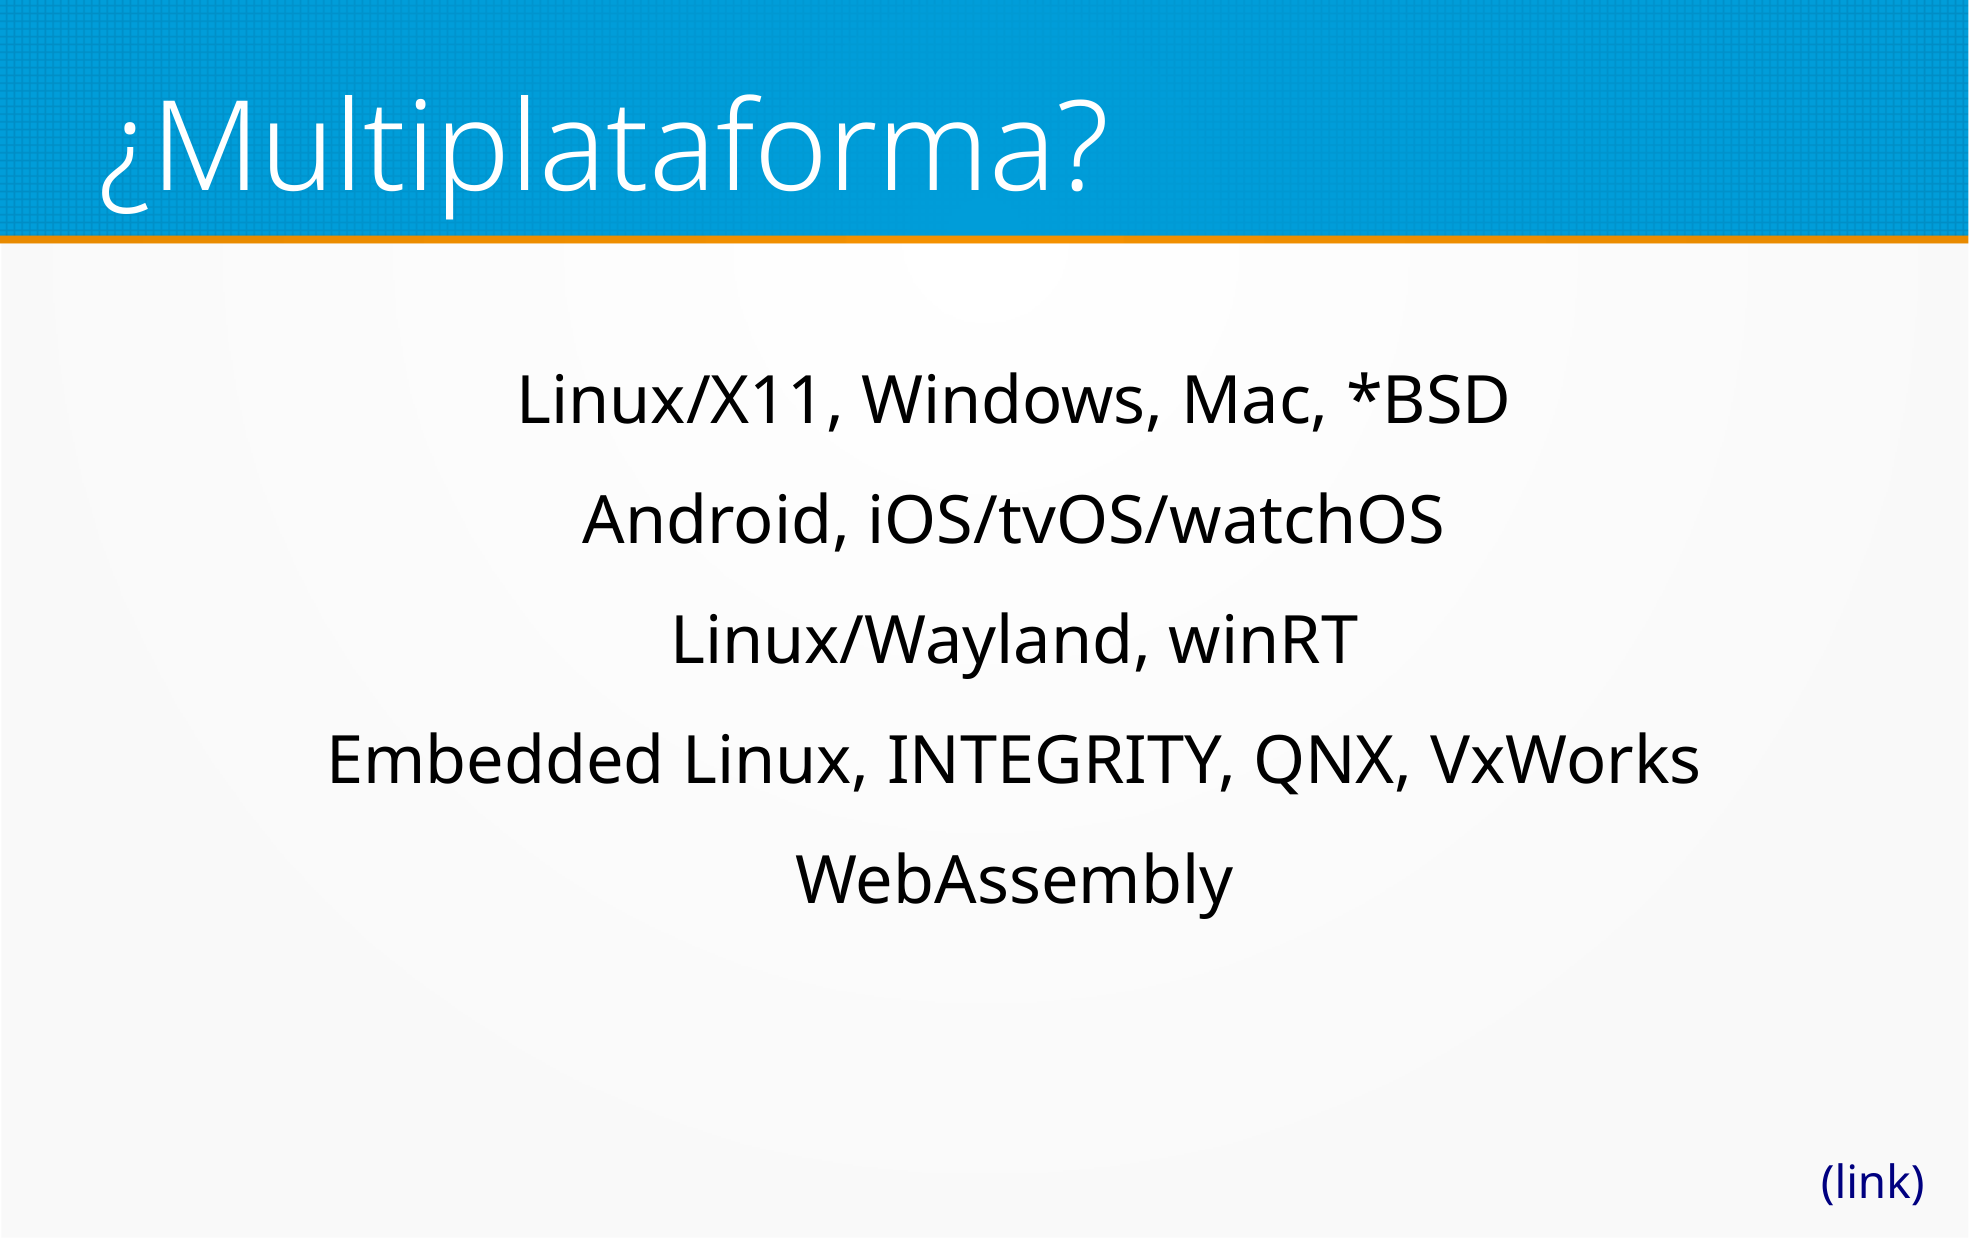

# ¿Multiplataforma?
Linux/X11, Windows, Mac, *BSD
Android, iOS/tvOS/watchOS
Linux/Wayland, winRT
Embedded Linux, INTEGRITY, QNX, VxWorks
WebAssembly
(link)